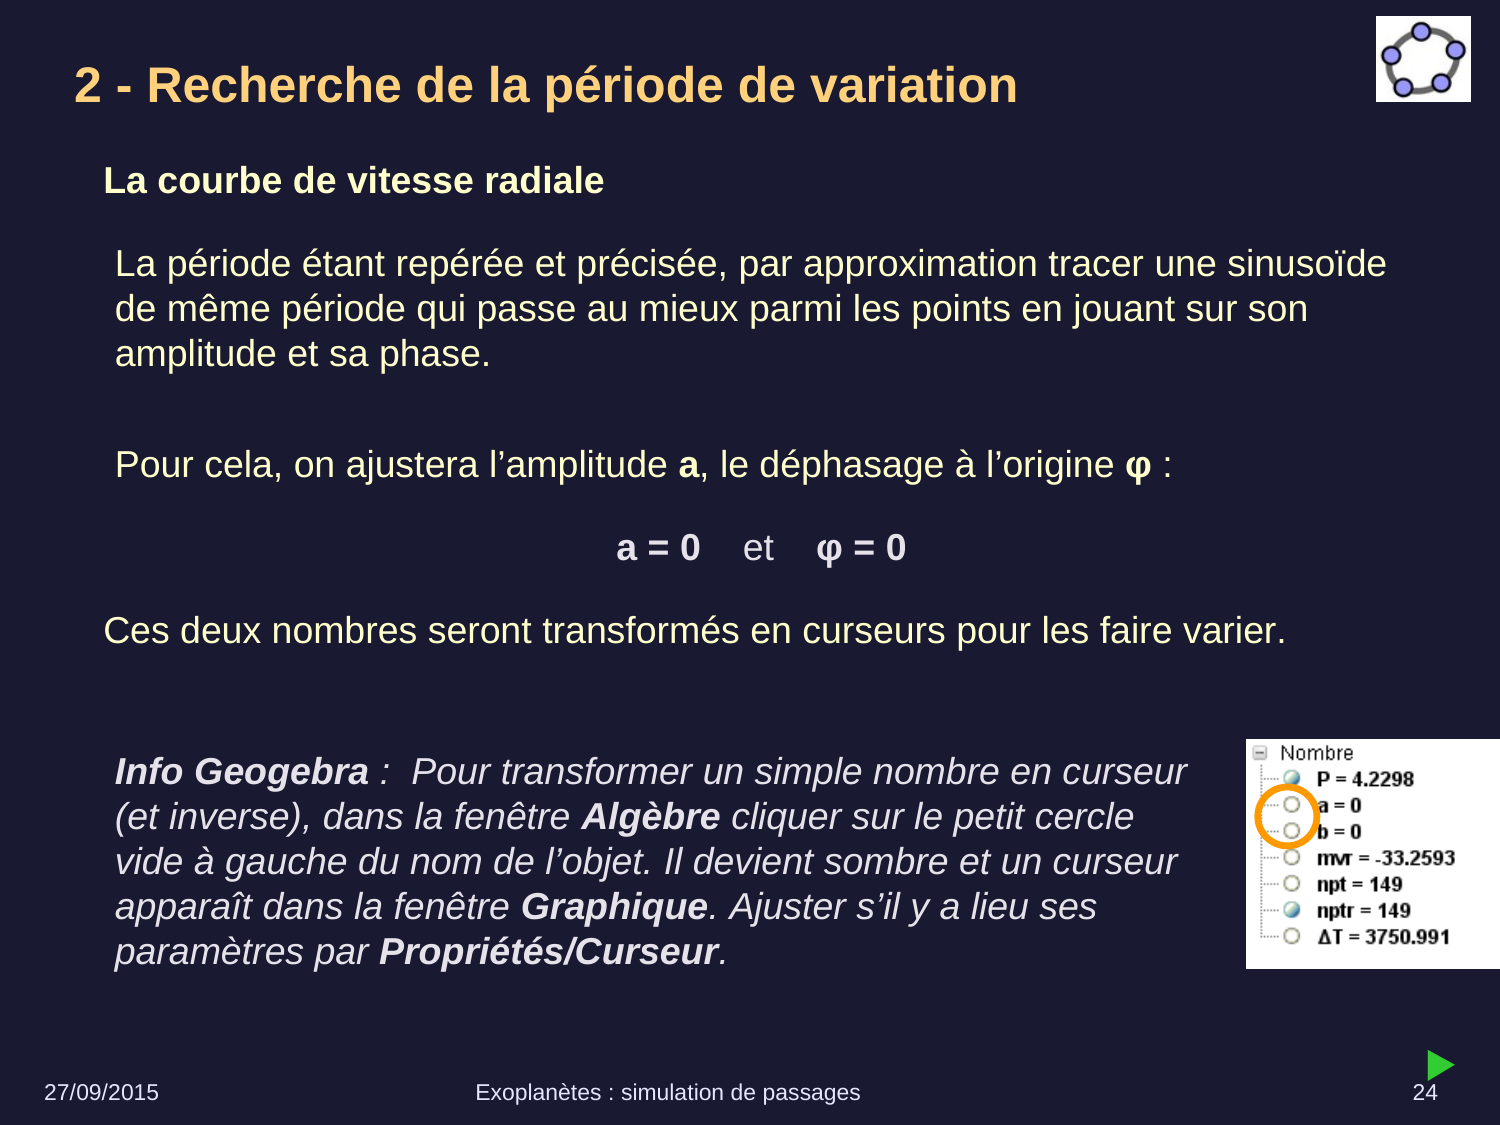

2 - Recherche de la période de variation
La courbe de vitesse radiale
La période étant repérée et précisée, par approximation tracer une sinusoïde de même période qui passe au mieux parmi les points en jouant sur son amplitude et sa phase.
Pour cela, on ajustera l’amplitude a, le déphasage à l’origine φ :
a = 0 et φ = 0
Ces deux nombres seront transformés en curseurs pour les faire varier.
Info Geogebra : Pour transformer un simple nombre en curseur (et inverse), dans la fenêtre Algèbre cliquer sur le petit cercle vide à gauche du nom de l’objet. Il devient sombre et un curseur apparaît dans la fenêtre Graphique. Ajuster s’il y a lieu ses paramètres par Propriétés/Curseur.

27/09/2015
Exoplanètes : simulation de passages
24